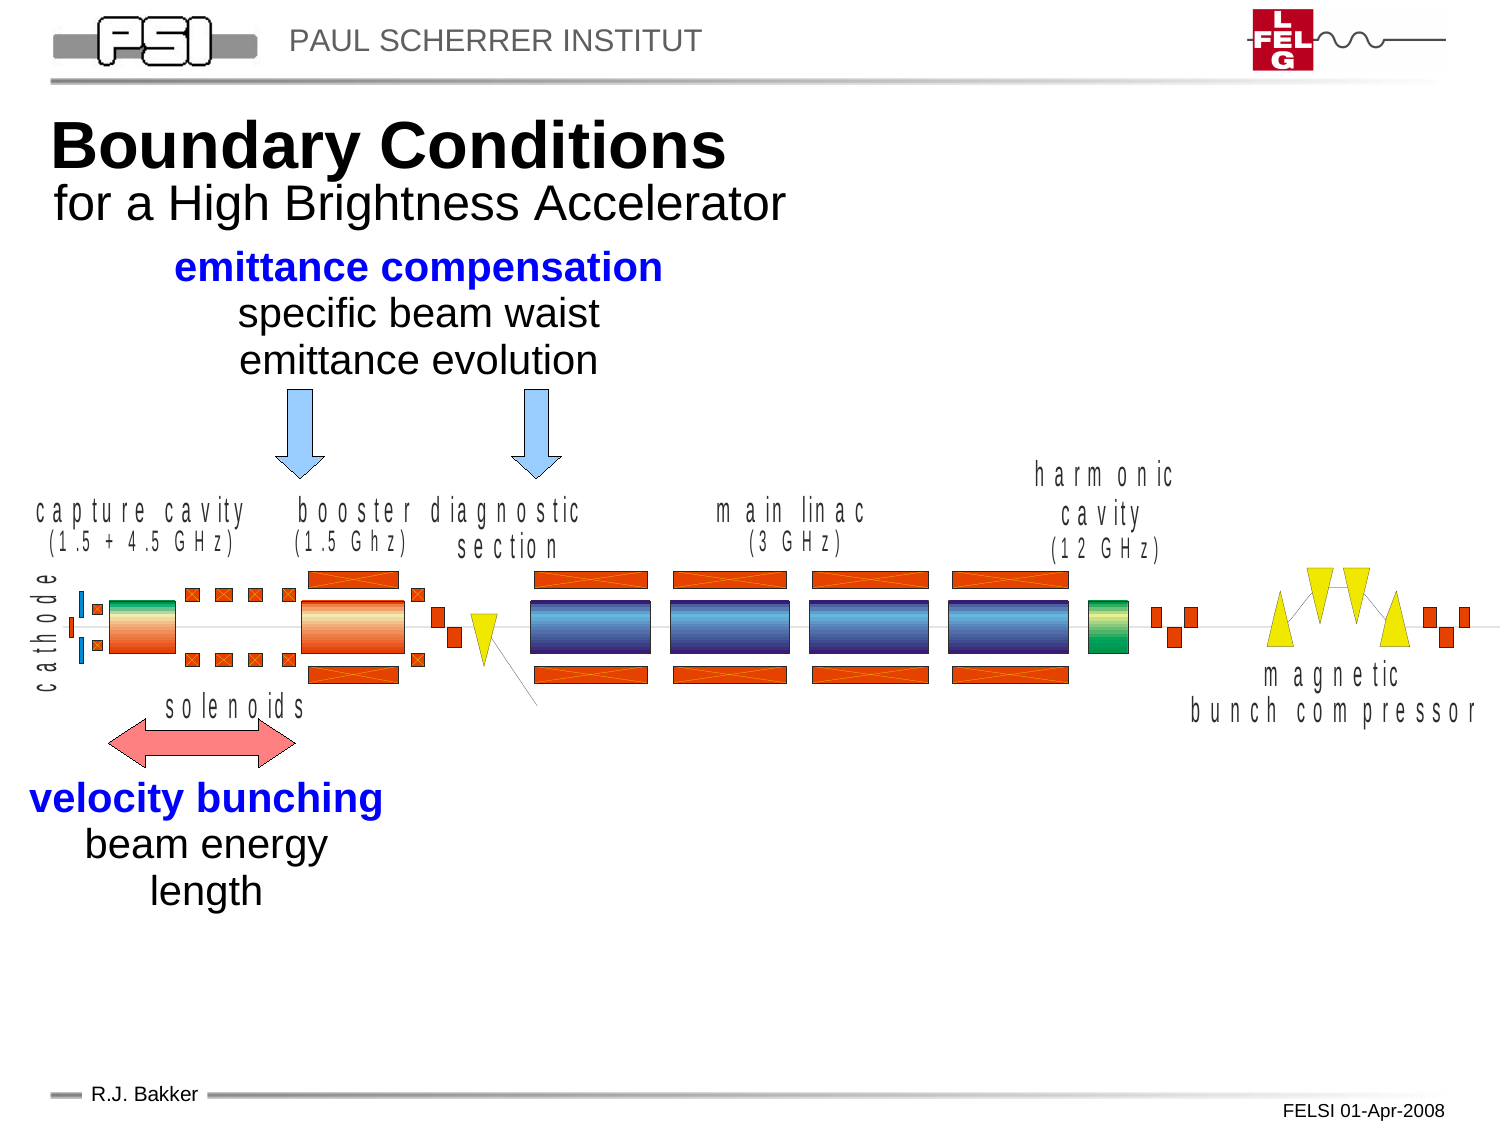

# Boundary Conditions
 for a High Brightness Accelerator
emittance compensation
specific beam waist
emittance evolution
velocity bunching
beam energy
length